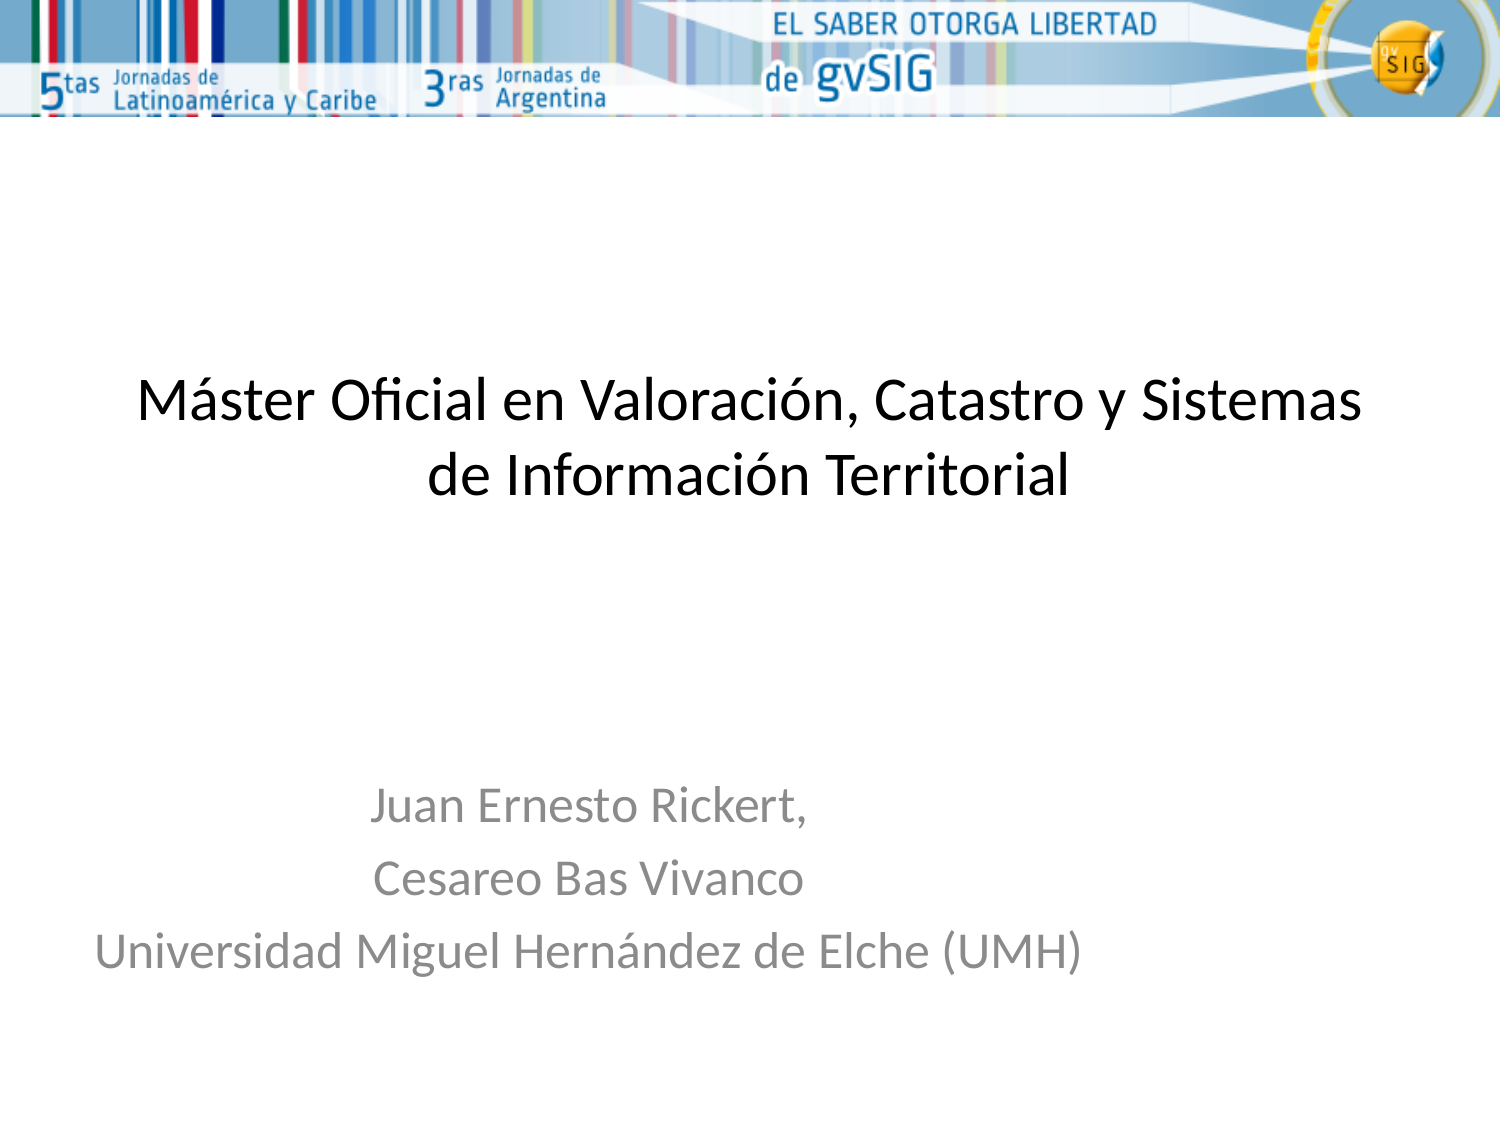

# Máster Oficial en Valoración, Catastro y Sistemas de Información Territorial
Juan Ernesto Rickert,
Cesareo Bas Vivanco
Universidad Miguel Hernández de Elche (UMH)